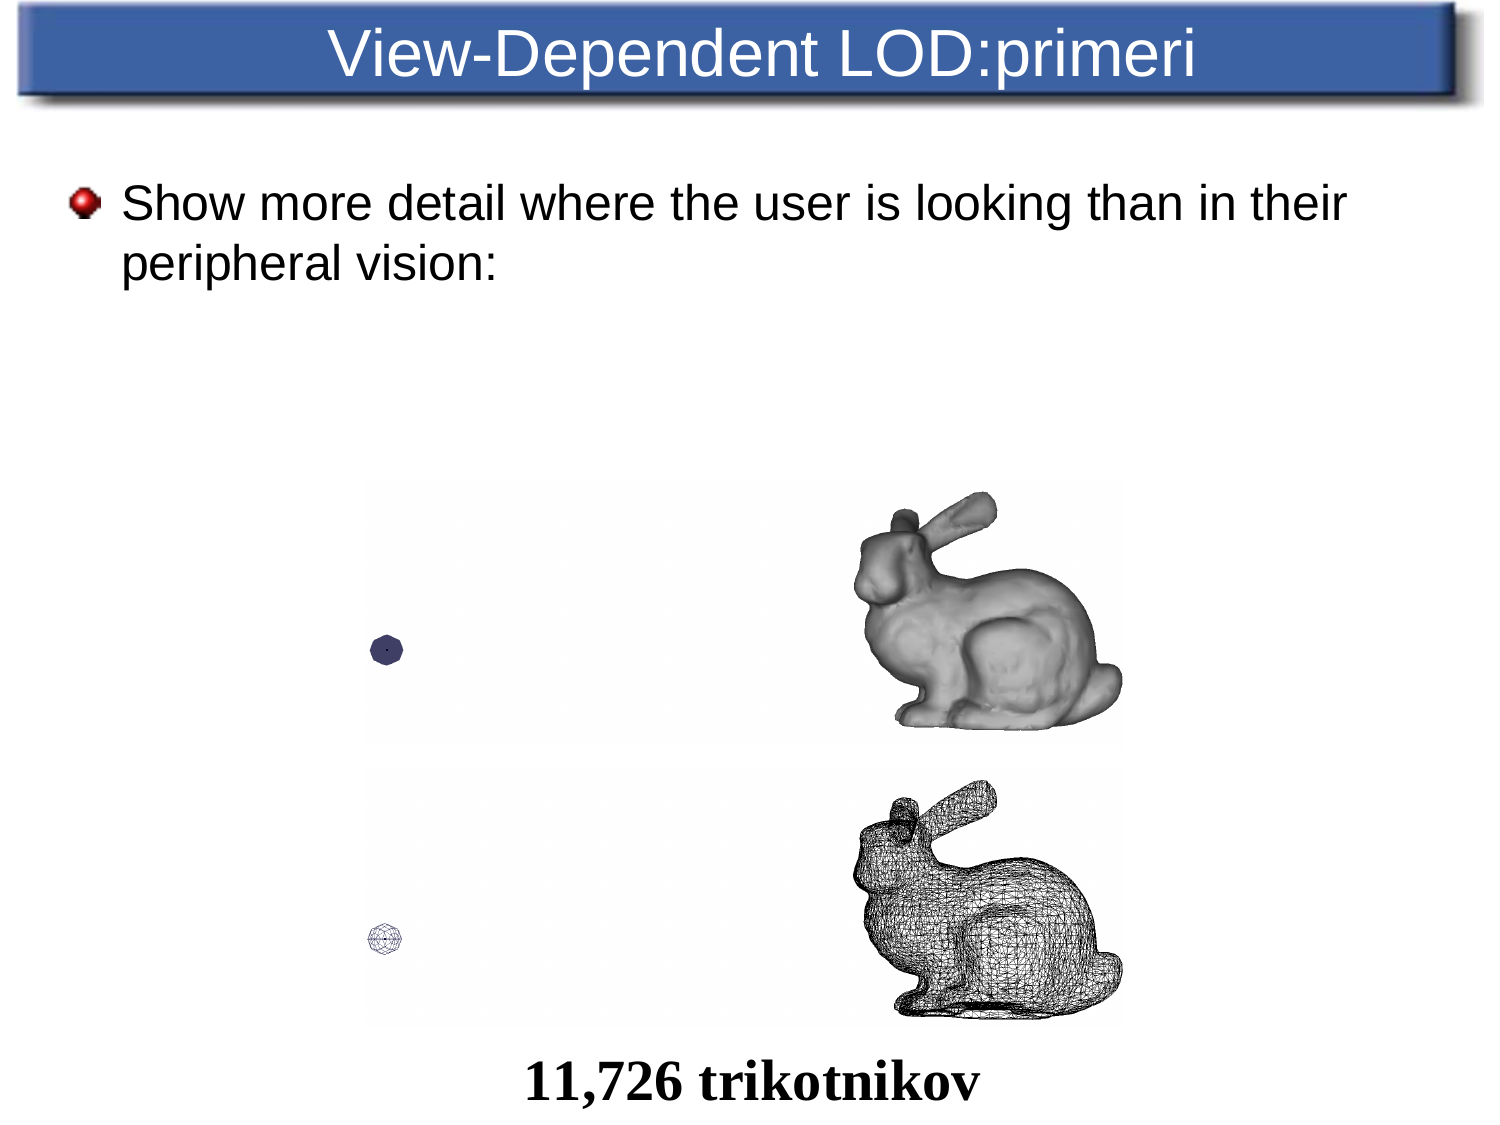

# View-Dependent LOD:primeri
Show more detail where the user is looking than in their peripheral vision:
11,726 trikotnikov